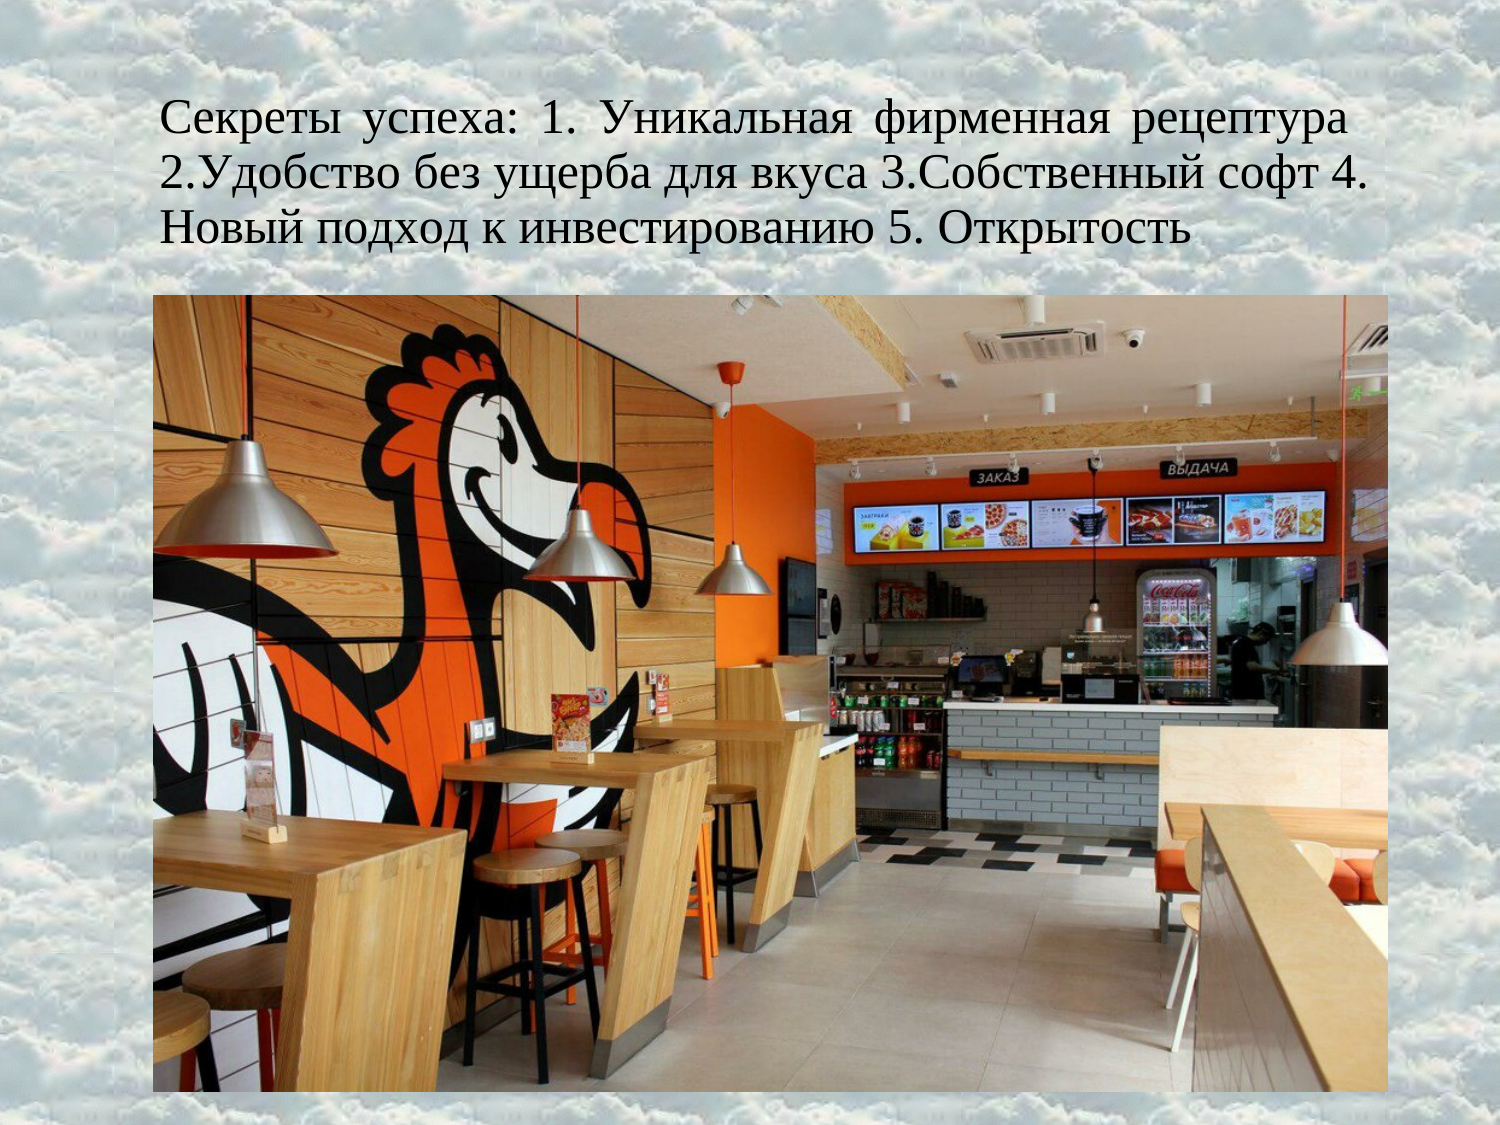

# Секреты успеха: 1. Уникальная фирменная рецептура 2.Удобство без ущерба для вкуса 3.Собственный софт 4. Новый подход к инвестированию 5. Открытость